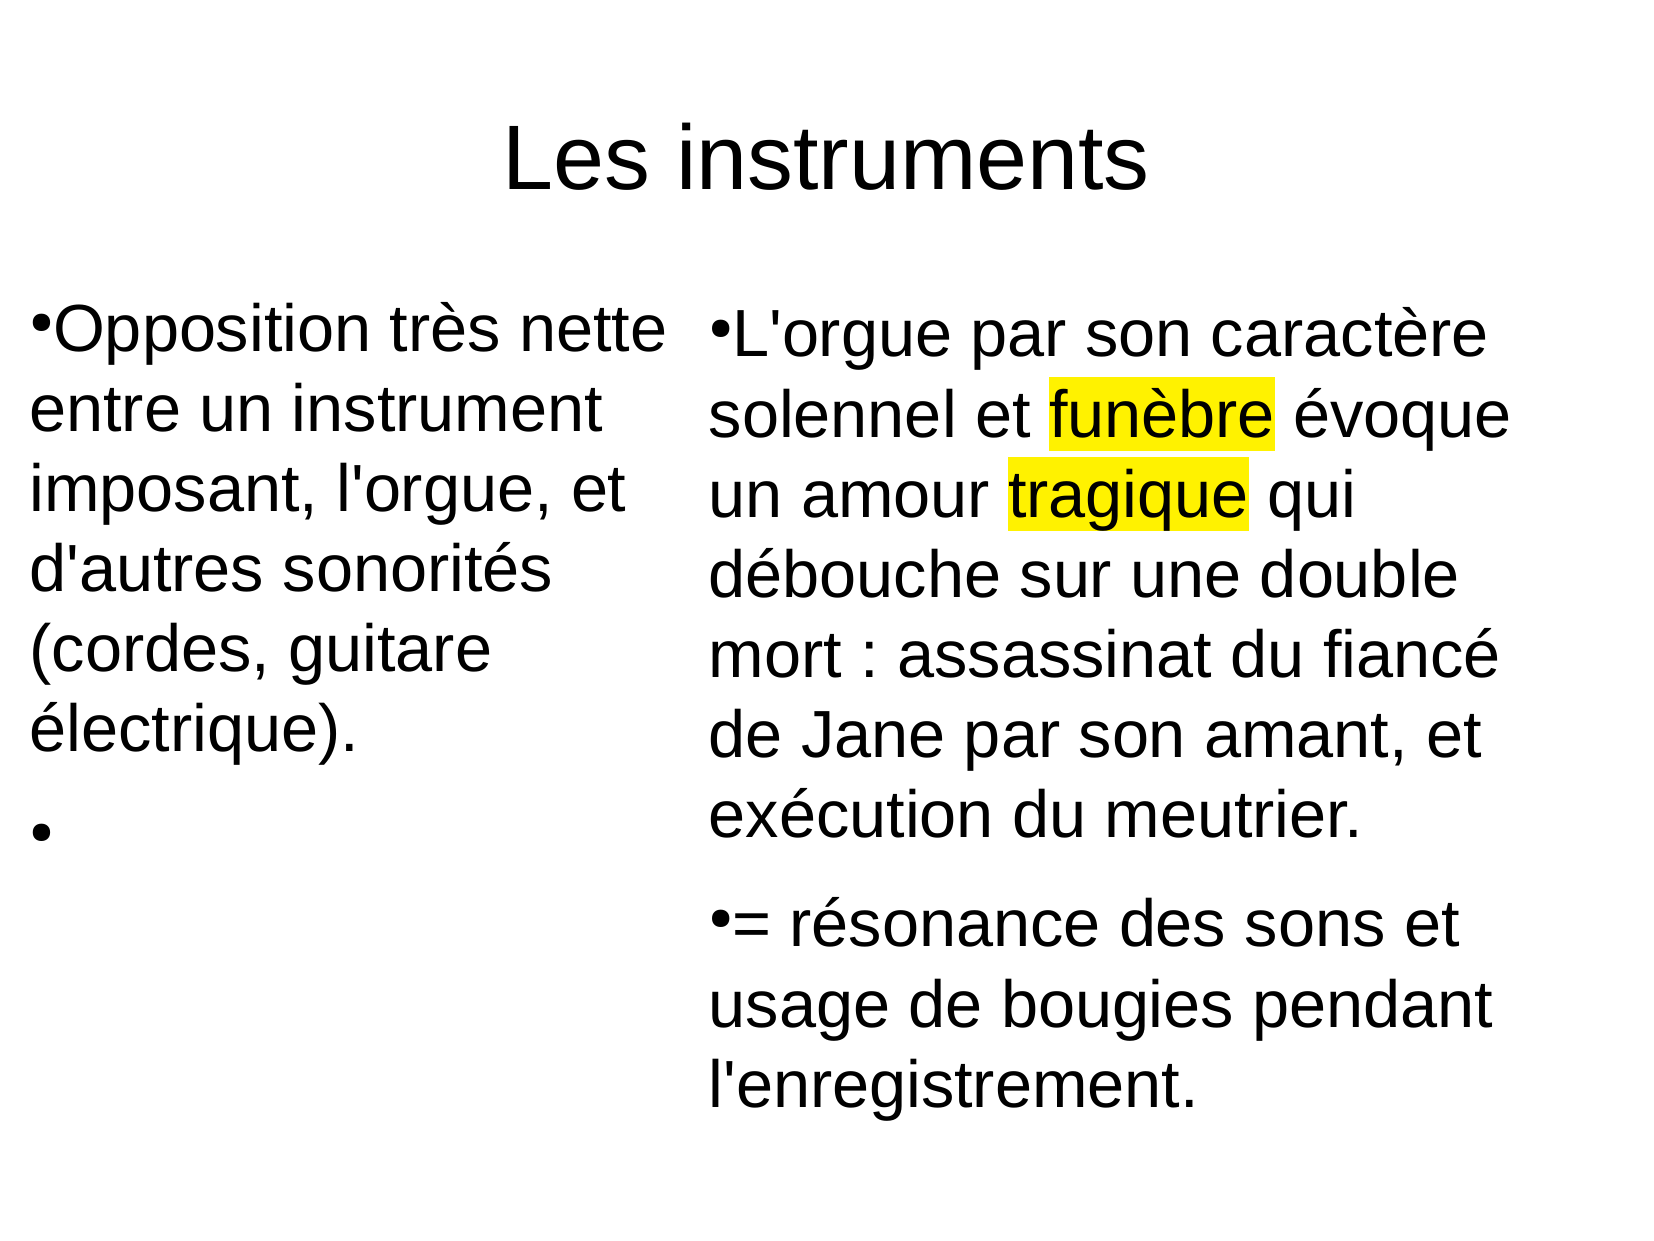

# Les instruments
Opposition très nette entre un instrument imposant, l'orgue, et d'autres sonorités (cordes, guitare électrique).
L'orgue par son caractère solennel et funèbre évoque un amour tragique qui débouche sur une double mort : assassinat du fiancé de Jane par son amant, et exécution du meutrier.
= résonance des sons et usage de bougies pendant l'enregistrement.